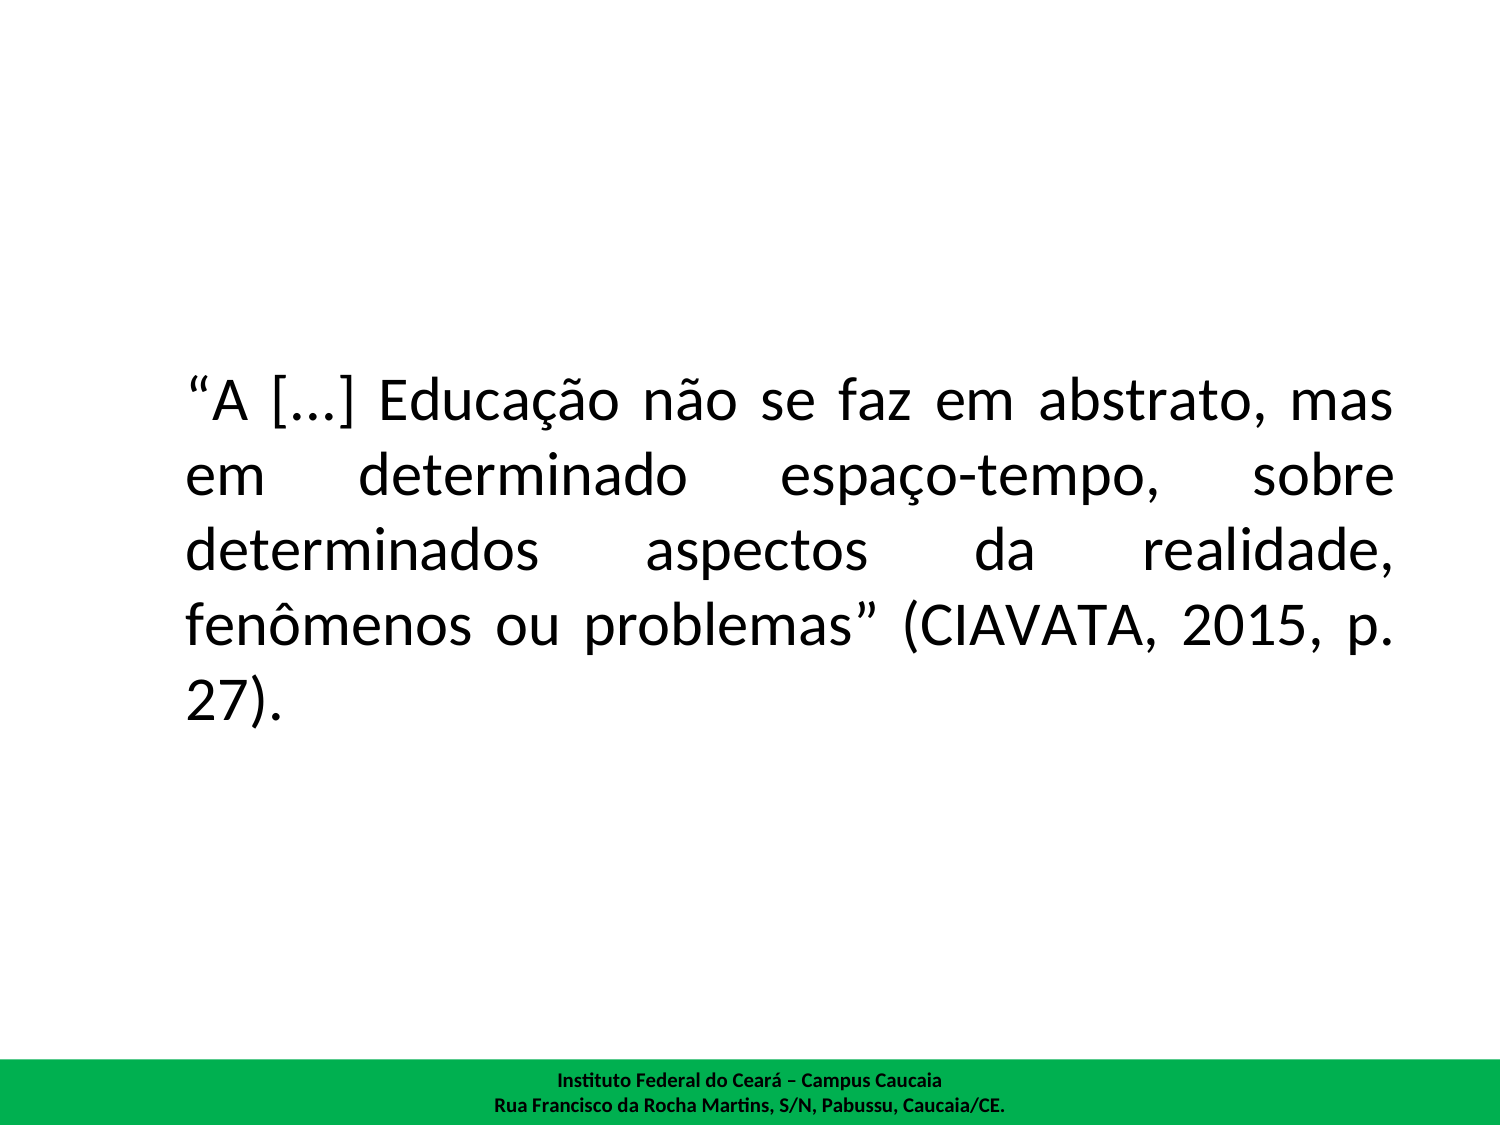

“A [...] Educação não se faz em abstrato, mas em determinado espaço-tempo, sobre determinados aspectos da realidade, fenômenos ou problemas” (CIAVATA, 2015, p. 27).